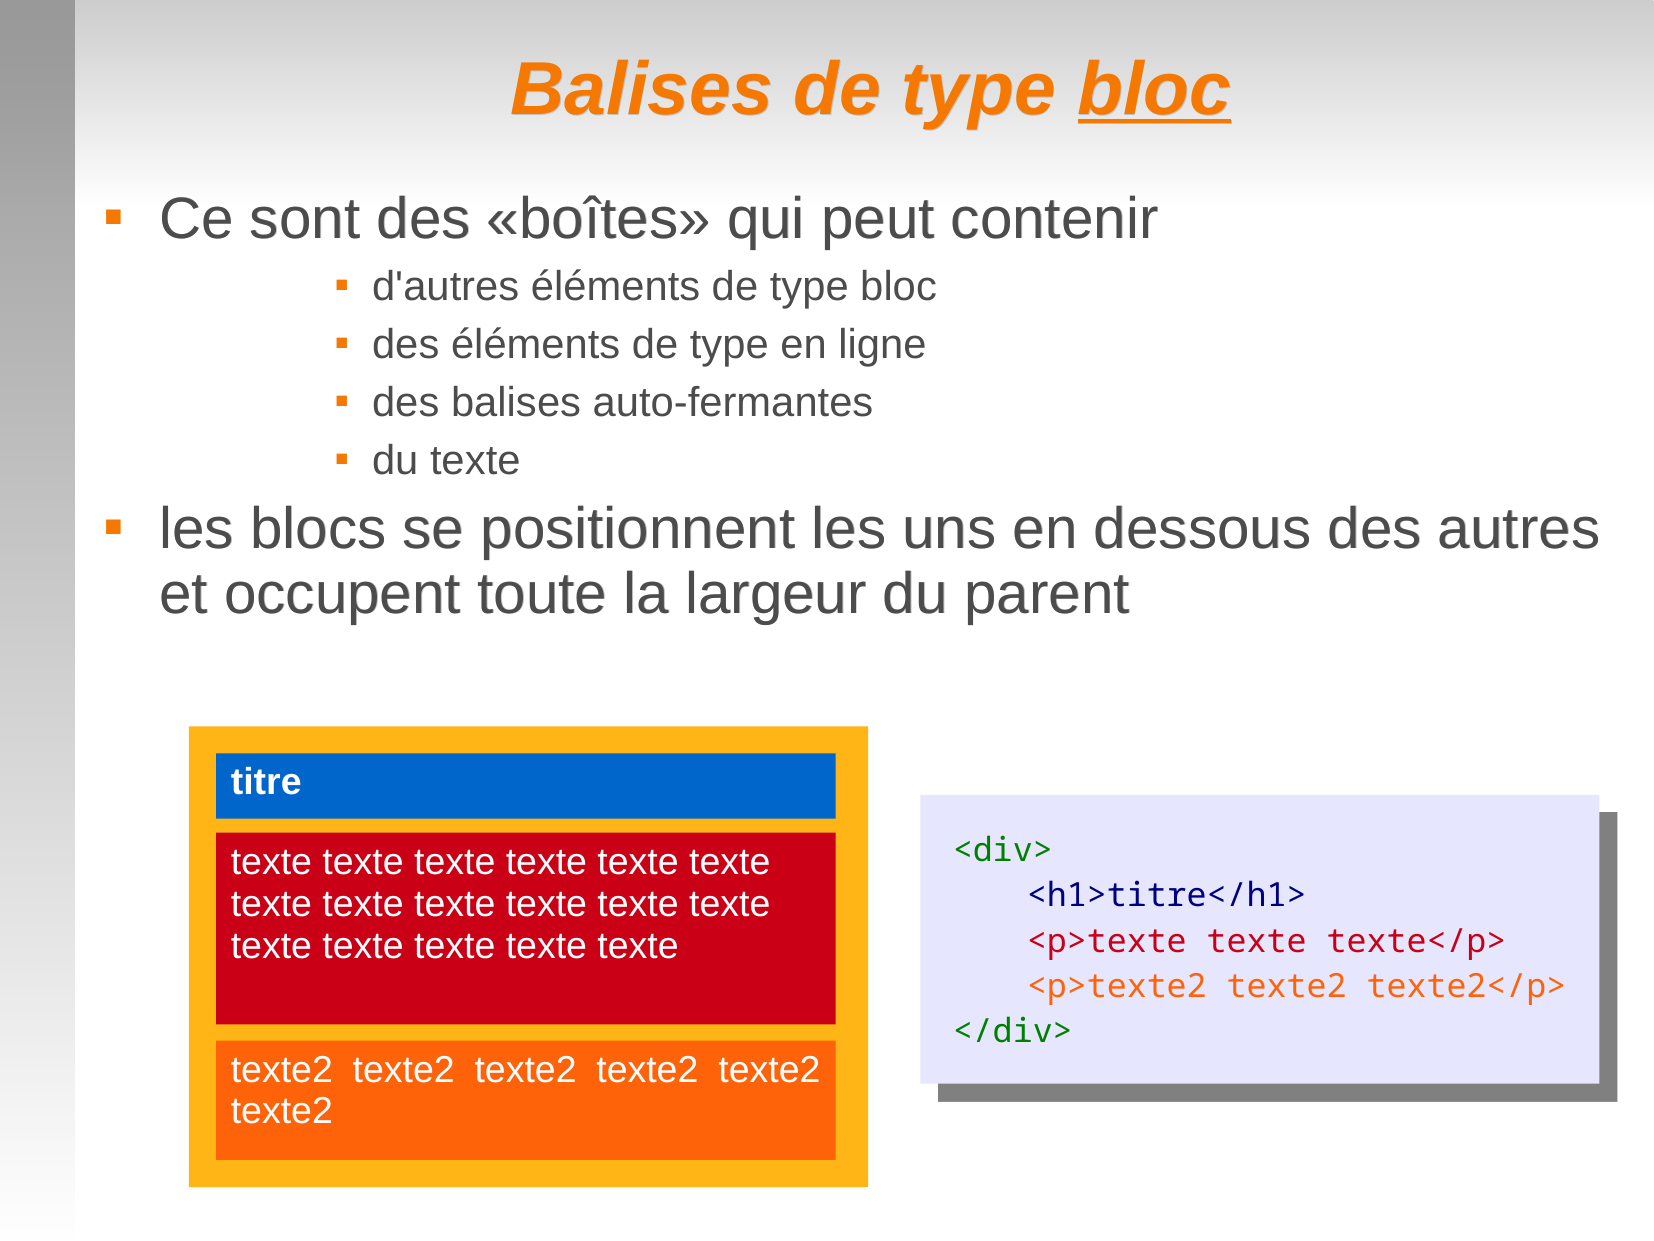

# Balises de type bloc
Ce sont des «boîtes» qui peut contenir
d'autres éléments de type bloc
des éléments de type en ligne
des balises auto-fermantes
du texte
les blocs se positionnent les uns en dessous des autres et occupent toute la largeur du parent
titre
<div>
	<h1>titre</h1>
	<p>texte texte texte</p>
	<p>texte2 texte2 texte2</p>
</div>
texte texte texte texte texte texte texte texte texte texte texte texte texte texte texte texte texte
texte2 texte2 texte2 texte2 texte2 texte2